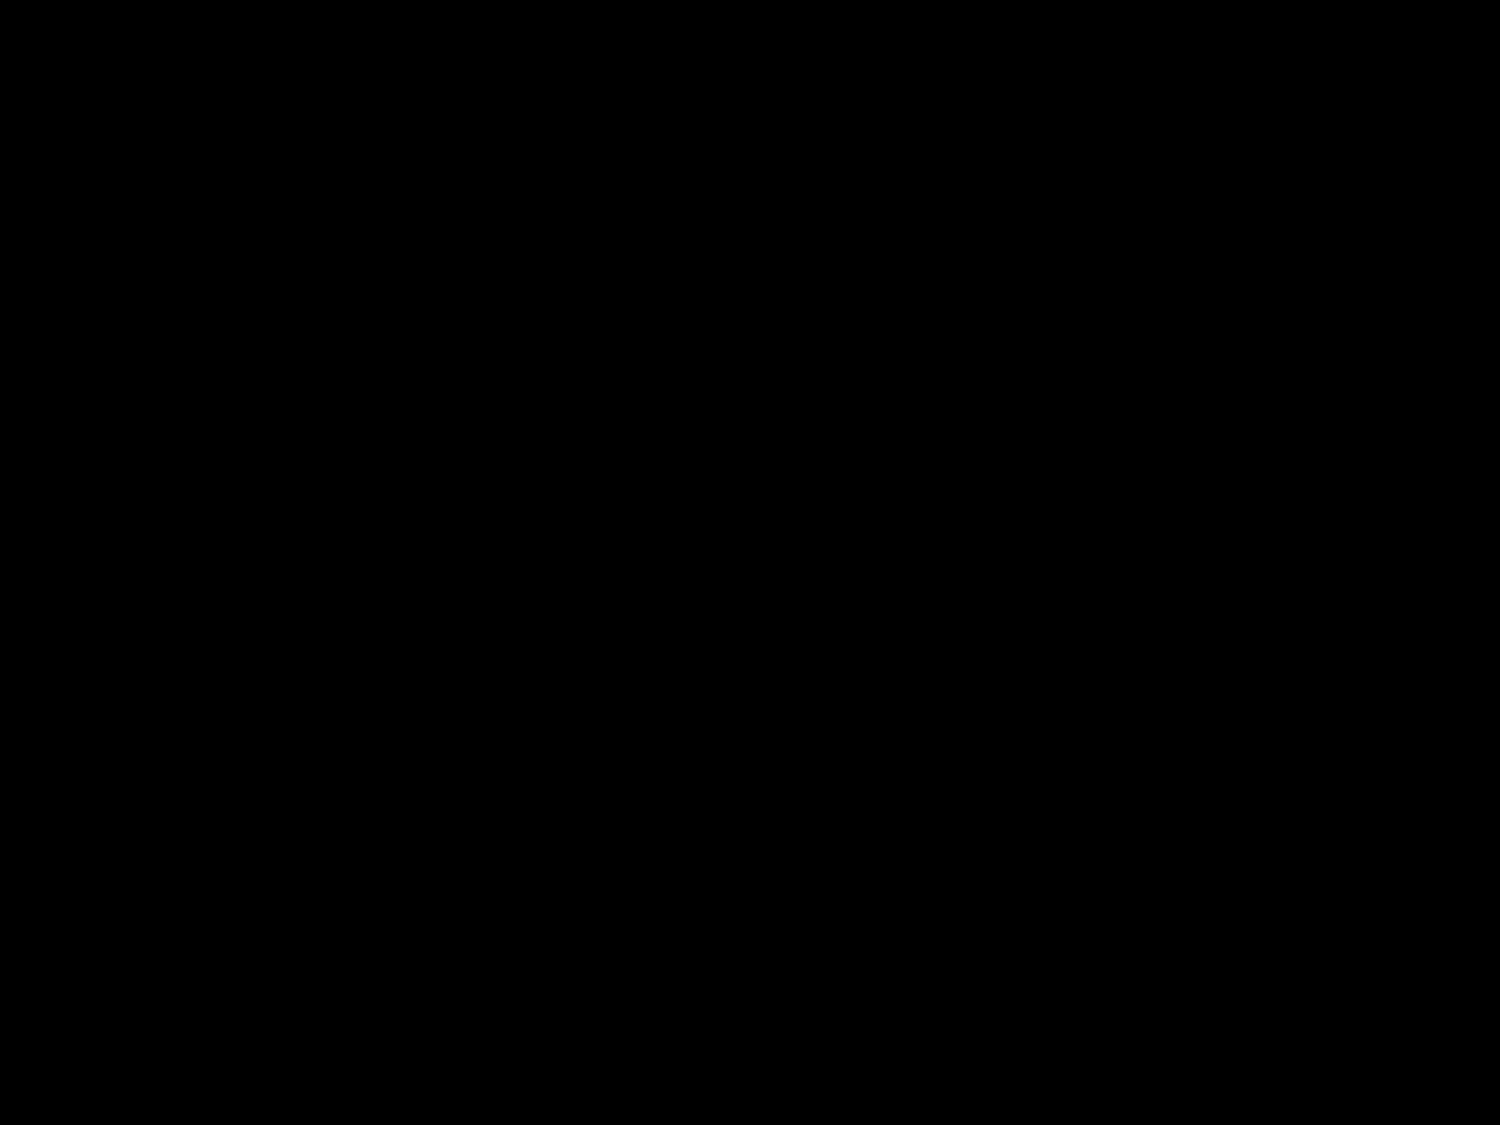

# Car il faut savoir donner
Pour pouvoir être
comblés
Car il faut s’oublier
pour pouvoir se
retrouver